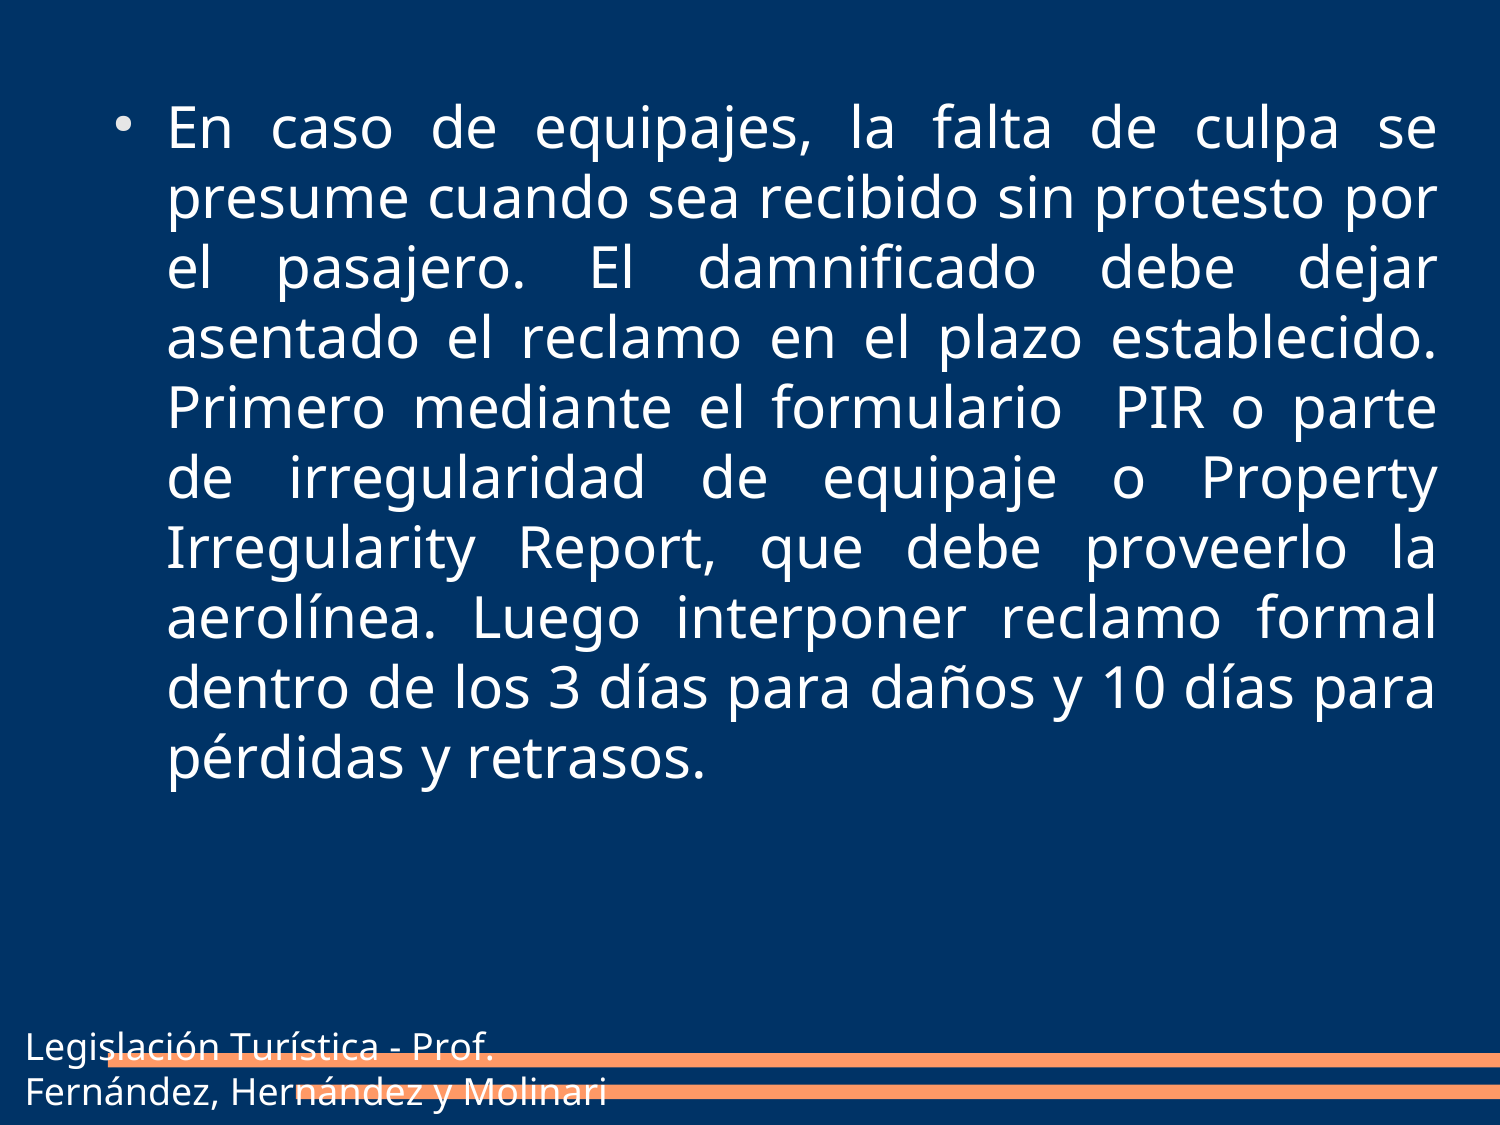

# En caso de equipajes, la falta de culpa se presume cuando sea recibido sin protesto por el pasajero. El damnificado debe dejar asentado el reclamo en el plazo establecido. Primero mediante el formulario PIR o parte de irregularidad de equipaje o Property Irregularity Report, que debe proveerlo la aerolínea. Luego interponer reclamo formal dentro de los 3 días para daños y 10 días para pérdidas y retrasos.
Legislación Turística - Prof. Fernández, Hernández y Molinari